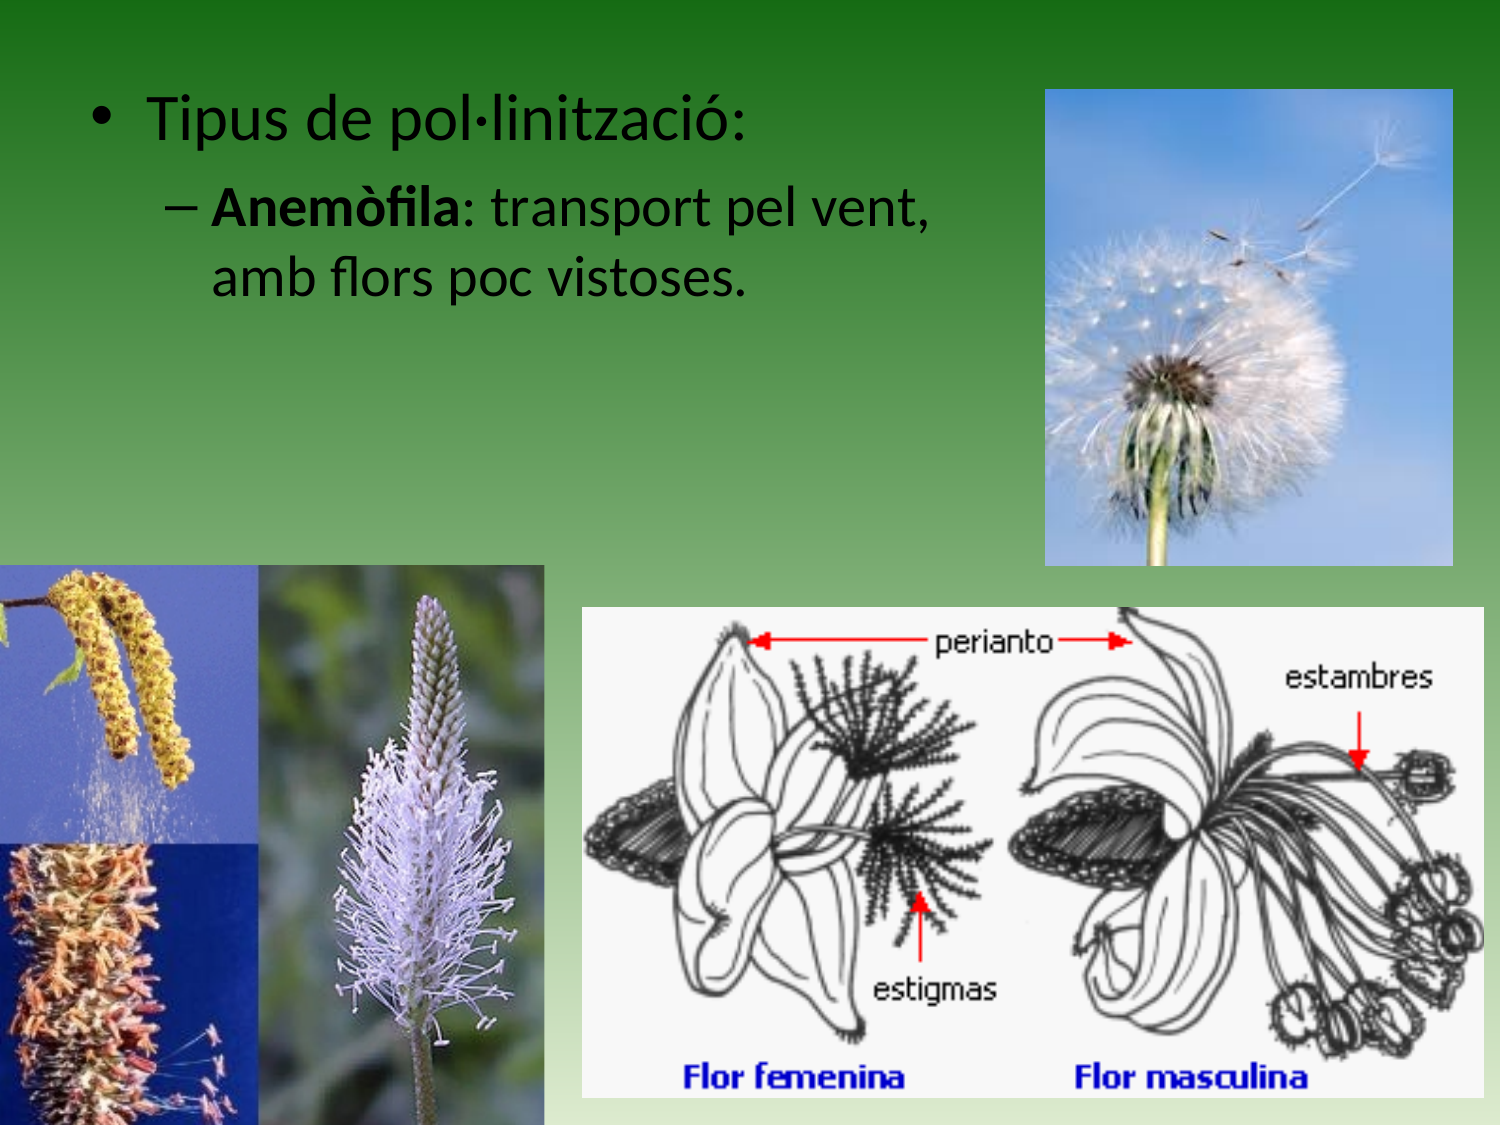

# Tipus de pol·linització:
Anemòfila: transport pel vent, amb flors poc vistoses.